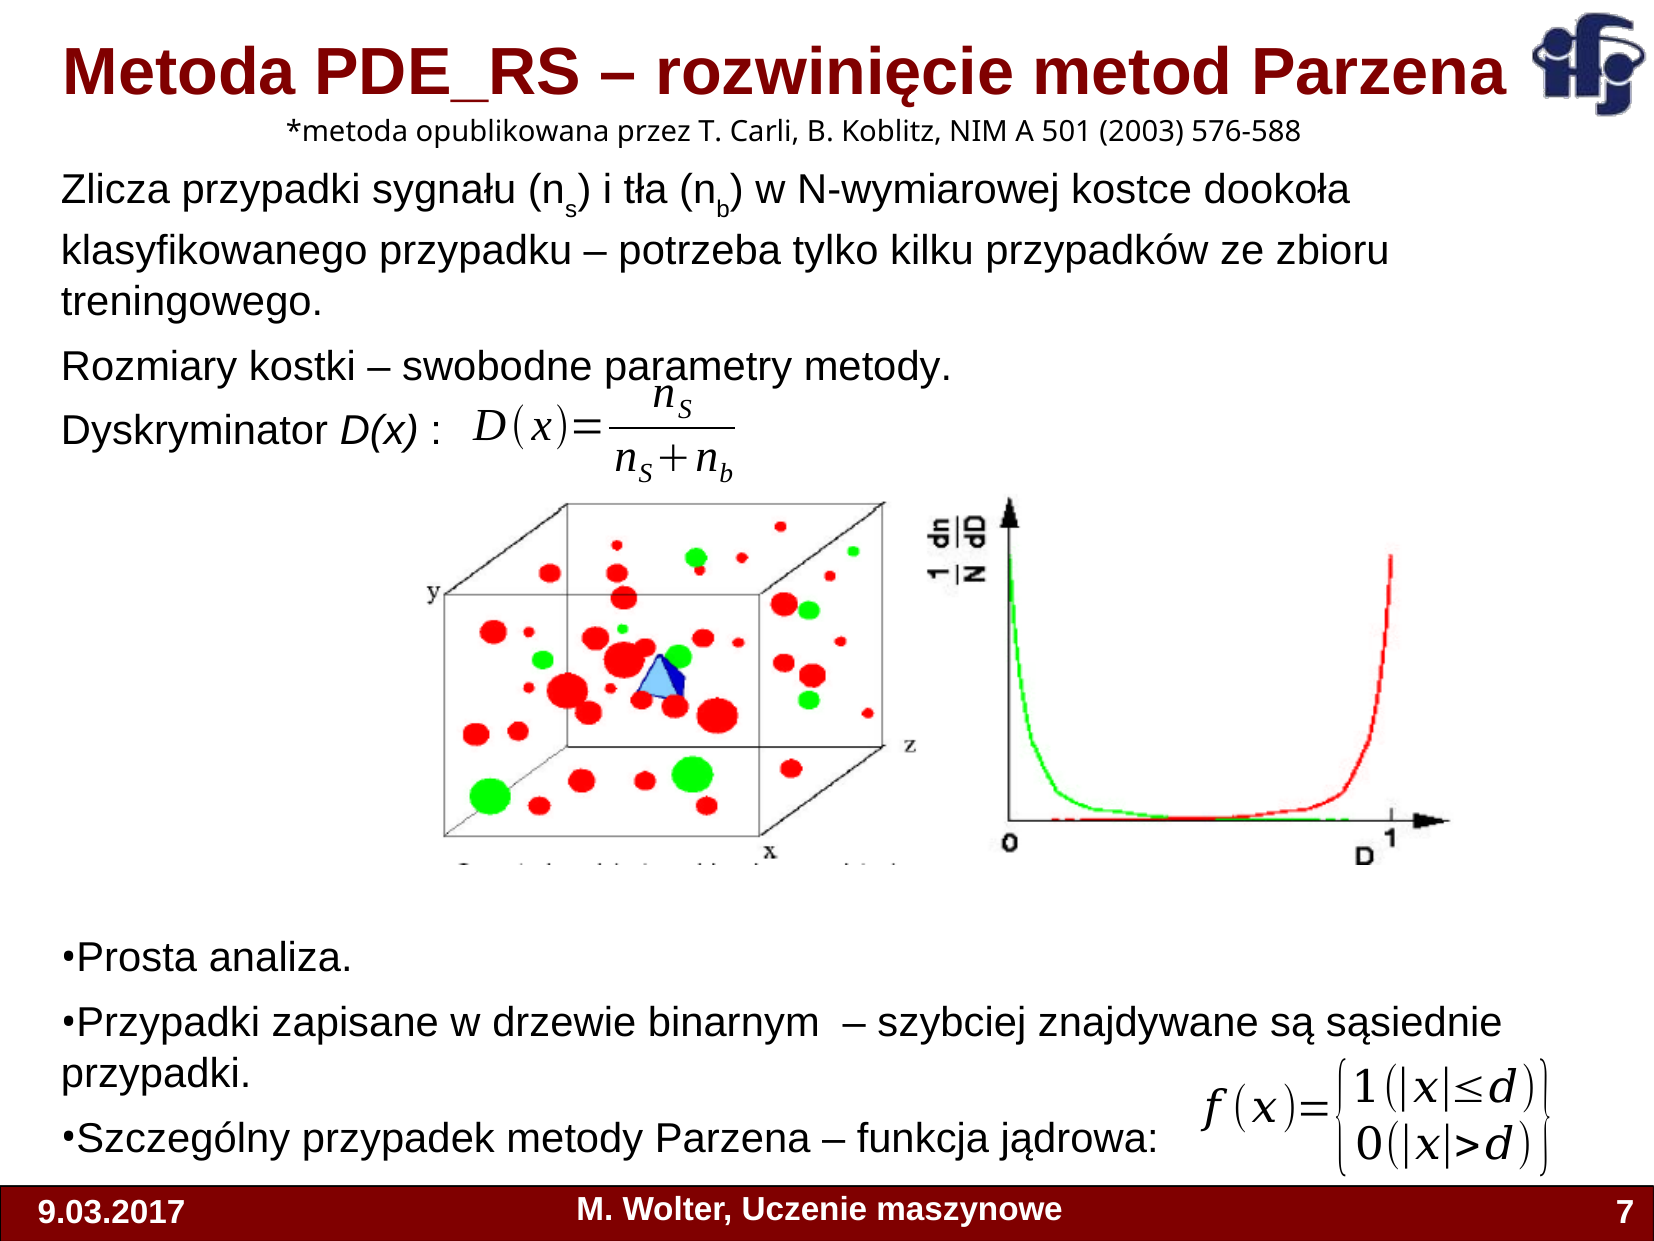

# Metoda PDE_RS – rozwinięcie metod Parzena
*metoda opublikowana przez T. Carli, B. Koblitz, NIM A 501 (2003) 576-588
Zlicza przypadki sygnału (ns) i tła (nb) w N-wymiarowej kostce dookoła klasyfikowanego przypadku – potrzeba tylko kilku przypadków ze zbioru treningowego.
Rozmiary kostki – swobodne parametry metody.
Dyskryminator D(x) :
Prosta analiza.
Przypadki zapisane w drzewie binarnym – szybciej znajdywane są sąsiednie przypadki.
Szczególny przypadek metody Parzena – funkcja jądrowa:
9.03.2017
Machine Learning, M. Wolter